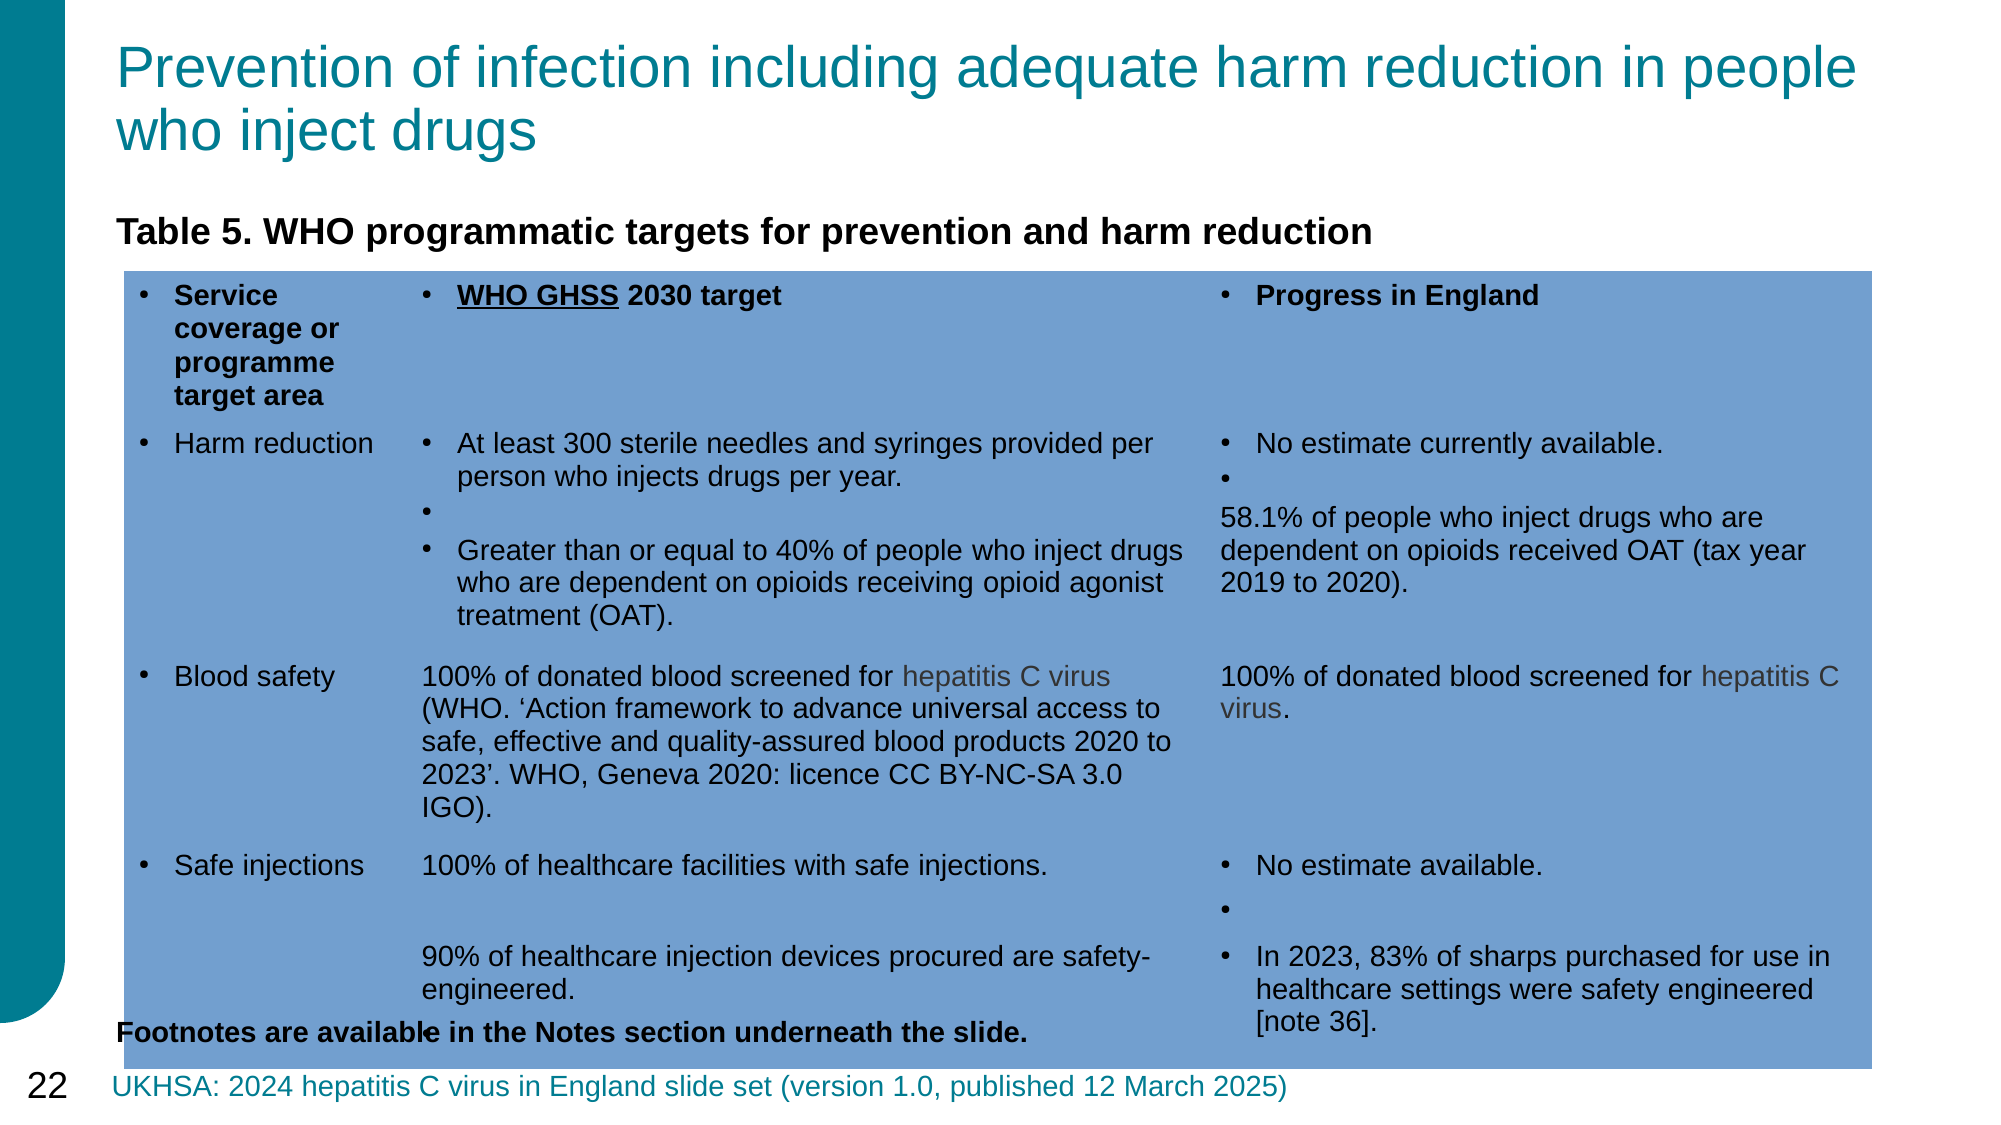

# Prevention of infection including adequate harm reduction in people who inject drugs
Table 5. WHO programmatic targets for prevention and harm reduction
| Service coverage or programme target area | WHO GHSS 2030 target | Progress in England |
| --- | --- | --- |
| Harm reduction | At least 300 sterile needles and syringes provided per person who injects drugs per year. Greater than or equal to 40% of people who inject drugs who are dependent on opioids receiving opioid agonist treatment (OAT). | No estimate currently available. 58.1% of people who inject drugs who are dependent on opioids received OAT (tax year 2019 to 2020). |
| Blood safety | 100% of donated blood screened for hepatitis C virus (WHO. ‘Action framework to advance universal access to safe, effective and quality-assured blood products 2020 to 2023’. WHO, Geneva 2020: licence CC BY-NC-SA 3.0 IGO). | 100% of donated blood screened for hepatitis C virus. |
| Safe injections | 100% of healthcare facilities with safe injections. 90% of healthcare injection devices procured are safety-engineered. | No estimate available. In 2023, 83% of sharps purchased for use in healthcare settings were safety engineered [note 36]. |
Footnotes are available in the Notes section underneath the slide.
UKHSA: 2024 hepatitis C virus in England slide set (version 1.0, published 12 March 2025)